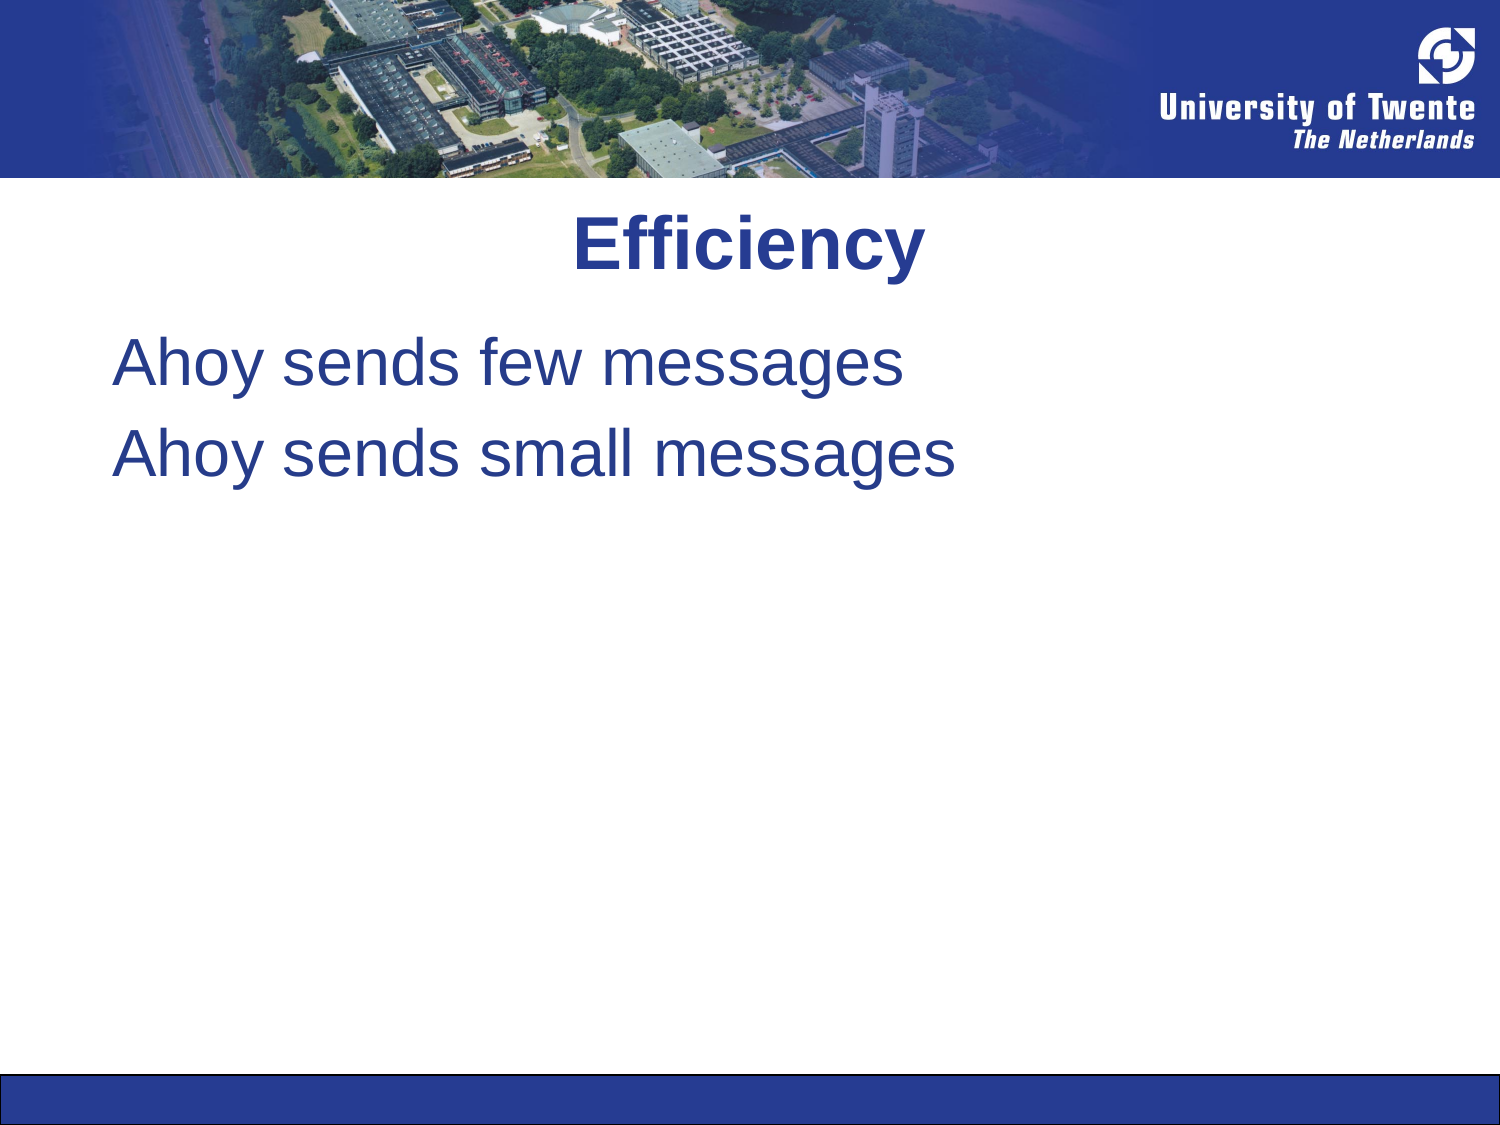

# Efficiency
Ahoy sends few messages
Ahoy sends small messages